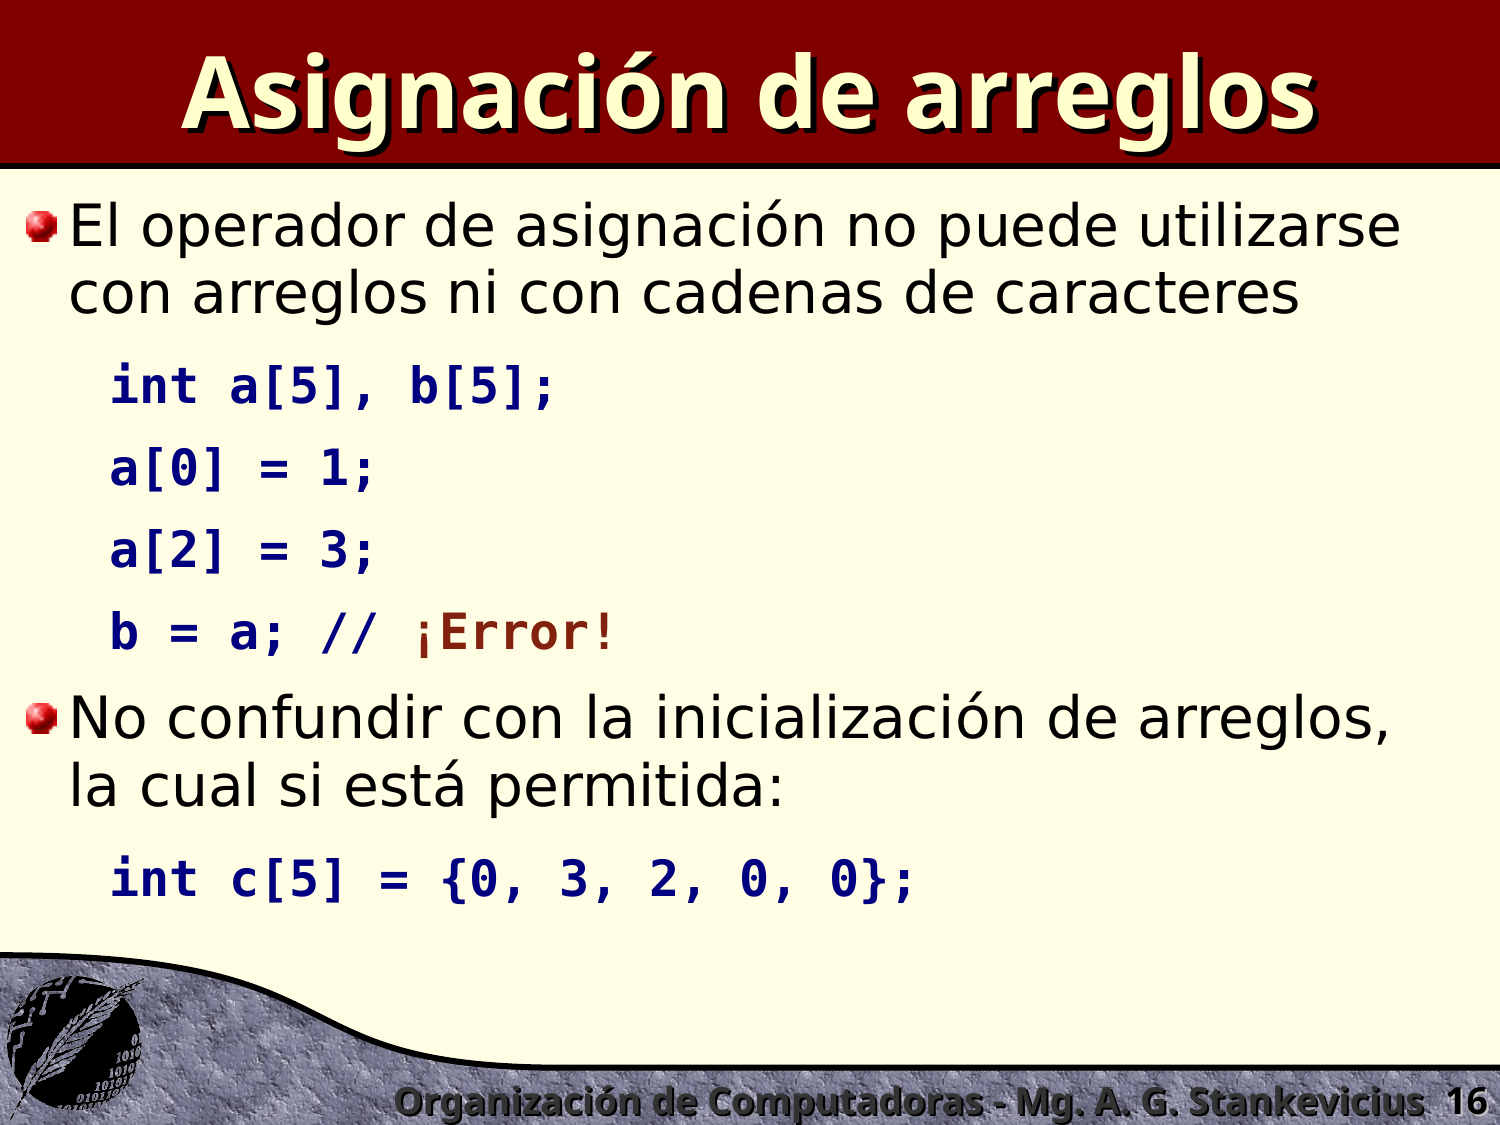

# Asignación de arreglos
El operador de asignación no puede utilizarse con arreglos ni con cadenas de caracteres
int a[5], b[5];
a[0] = 1;
a[2] = 3;
b = a; // ¡Error!
No confundir con la inicialización de arreglos,
la cual si está permitida:
int c[5] = {0, 3, 2, 0, 0};
16